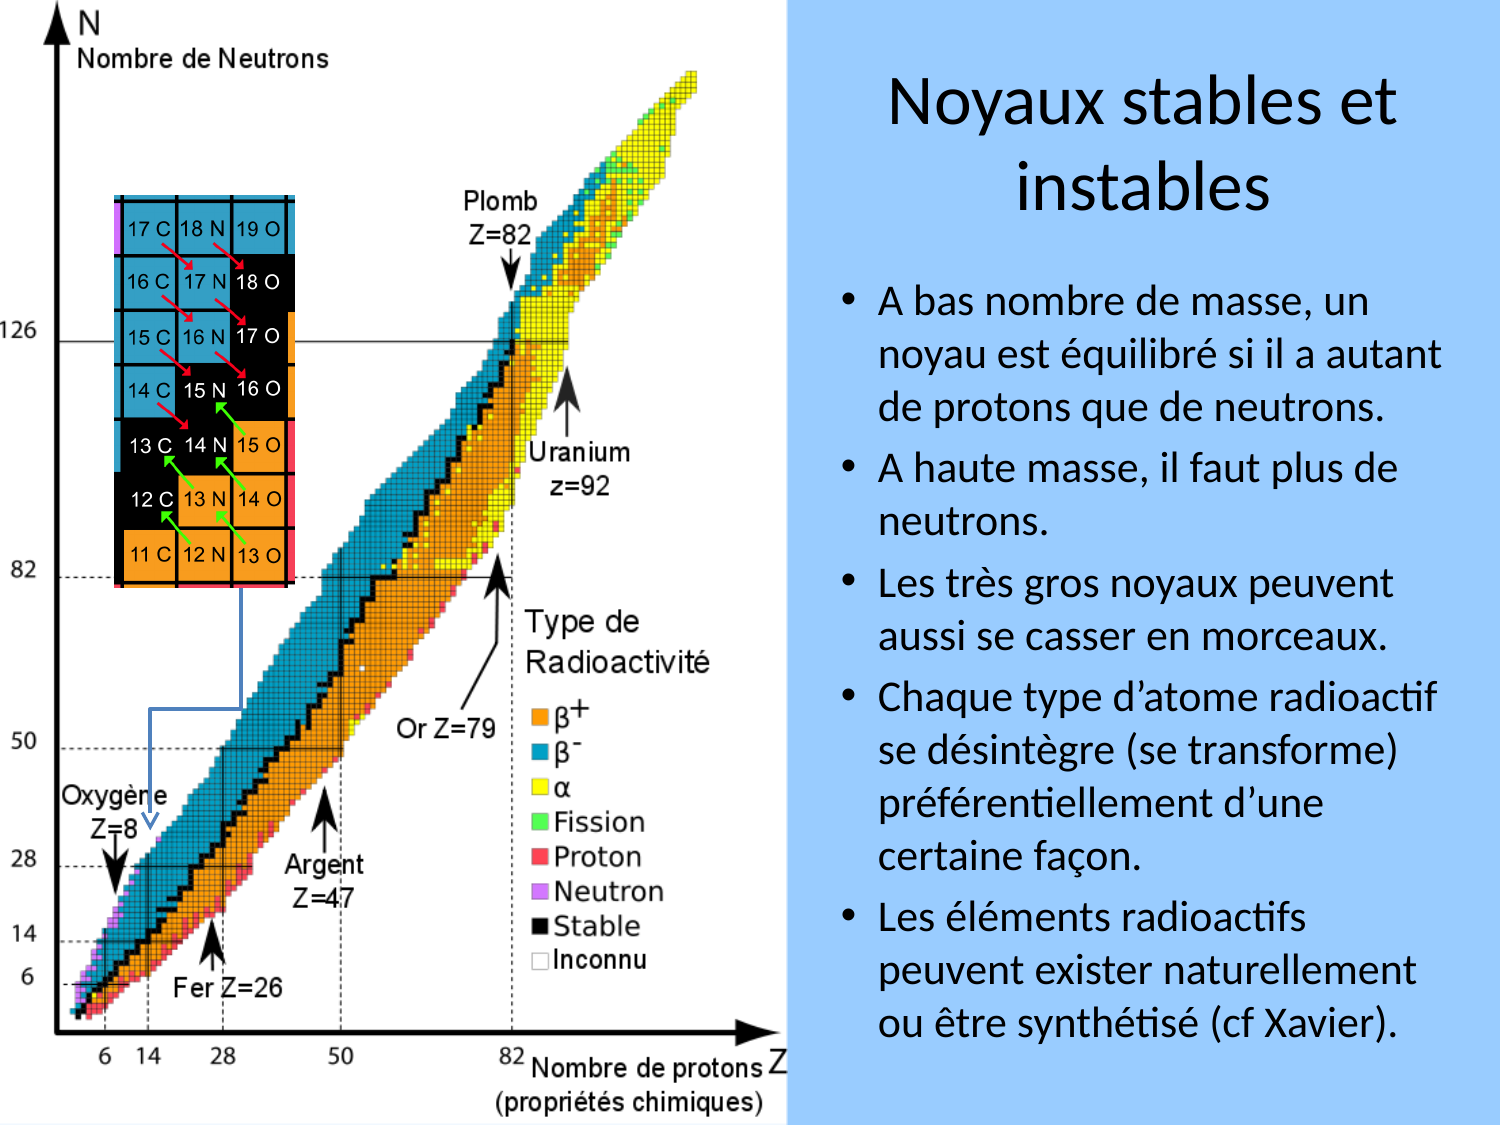

Nicolas Delerue, Science-ACO http://science-aco.fr http://nicolas.delerue.org
Qu'est-ce que la radioactivité?
# Noyaux stables et instables
A bas nombre de masse, un noyau est équilibré si il a autant de protons que de neutrons.
A haute masse, il faut plus de neutrons.
Les très gros noyaux peuvent aussi se casser en morceaux.
Chaque type d’atome radioactif se désintègre (se transforme) préférentiellement d’une certaine façon.
Les éléments radioactifs peuvent exister naturellement ou être synthétisé (cf Xavier).